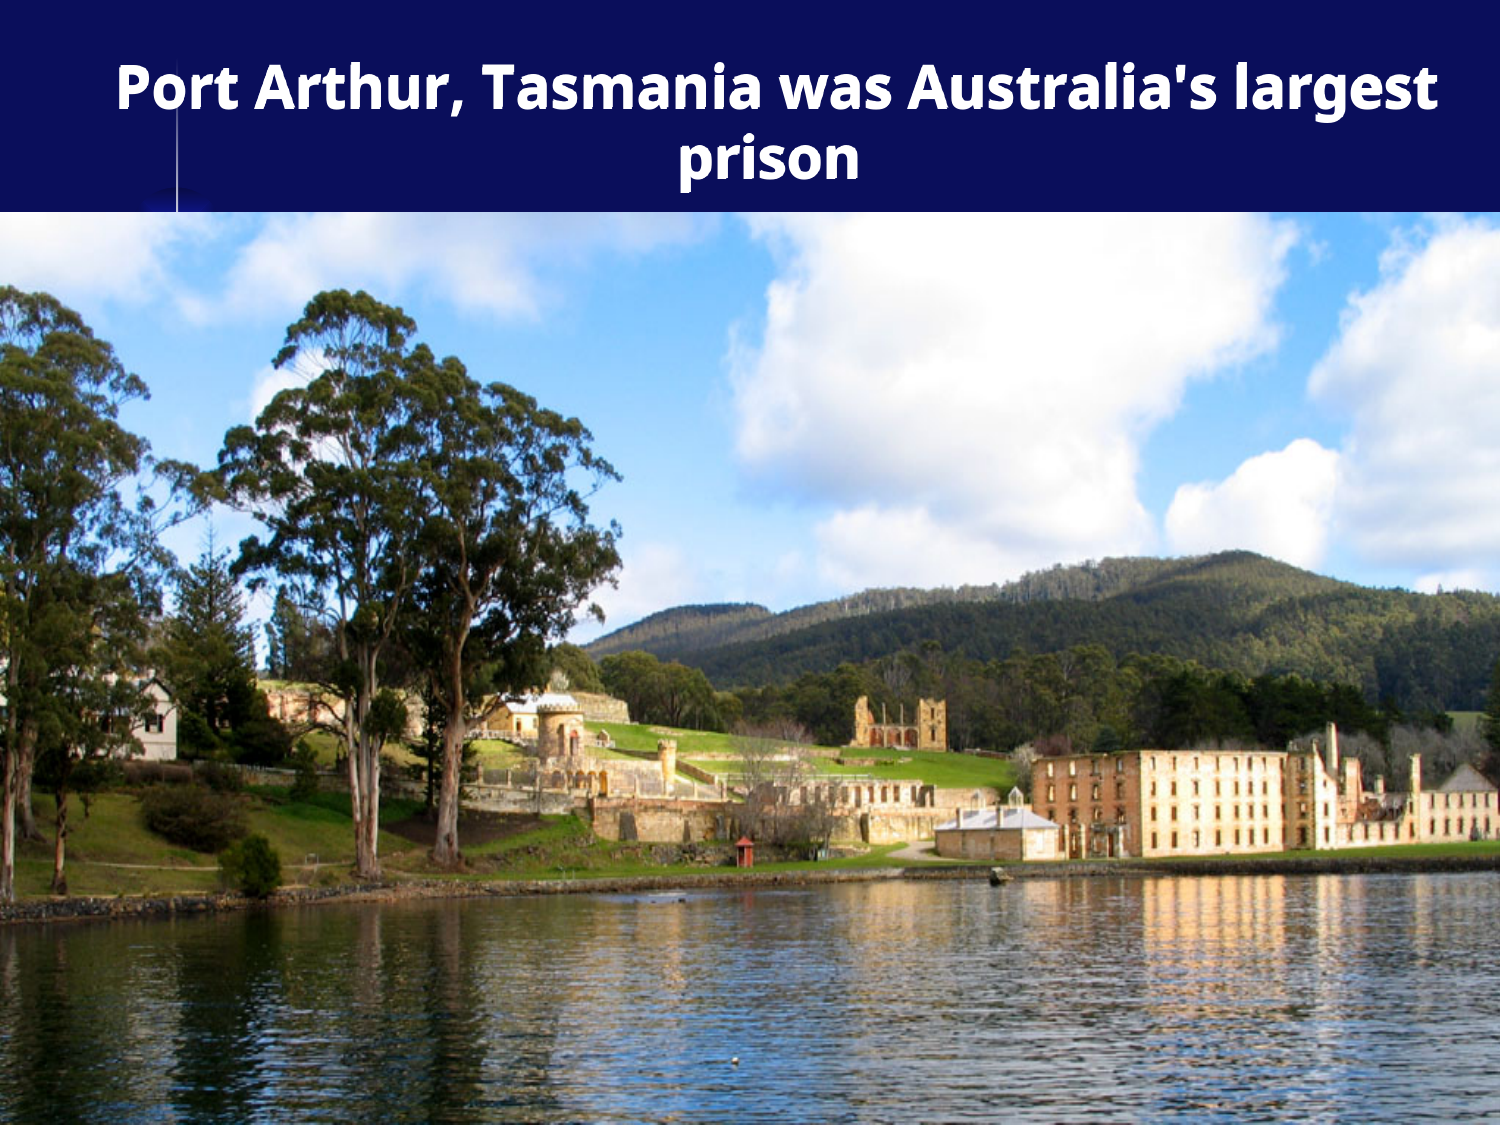

# Port Arthur, Tasmania was Australia's largest prison